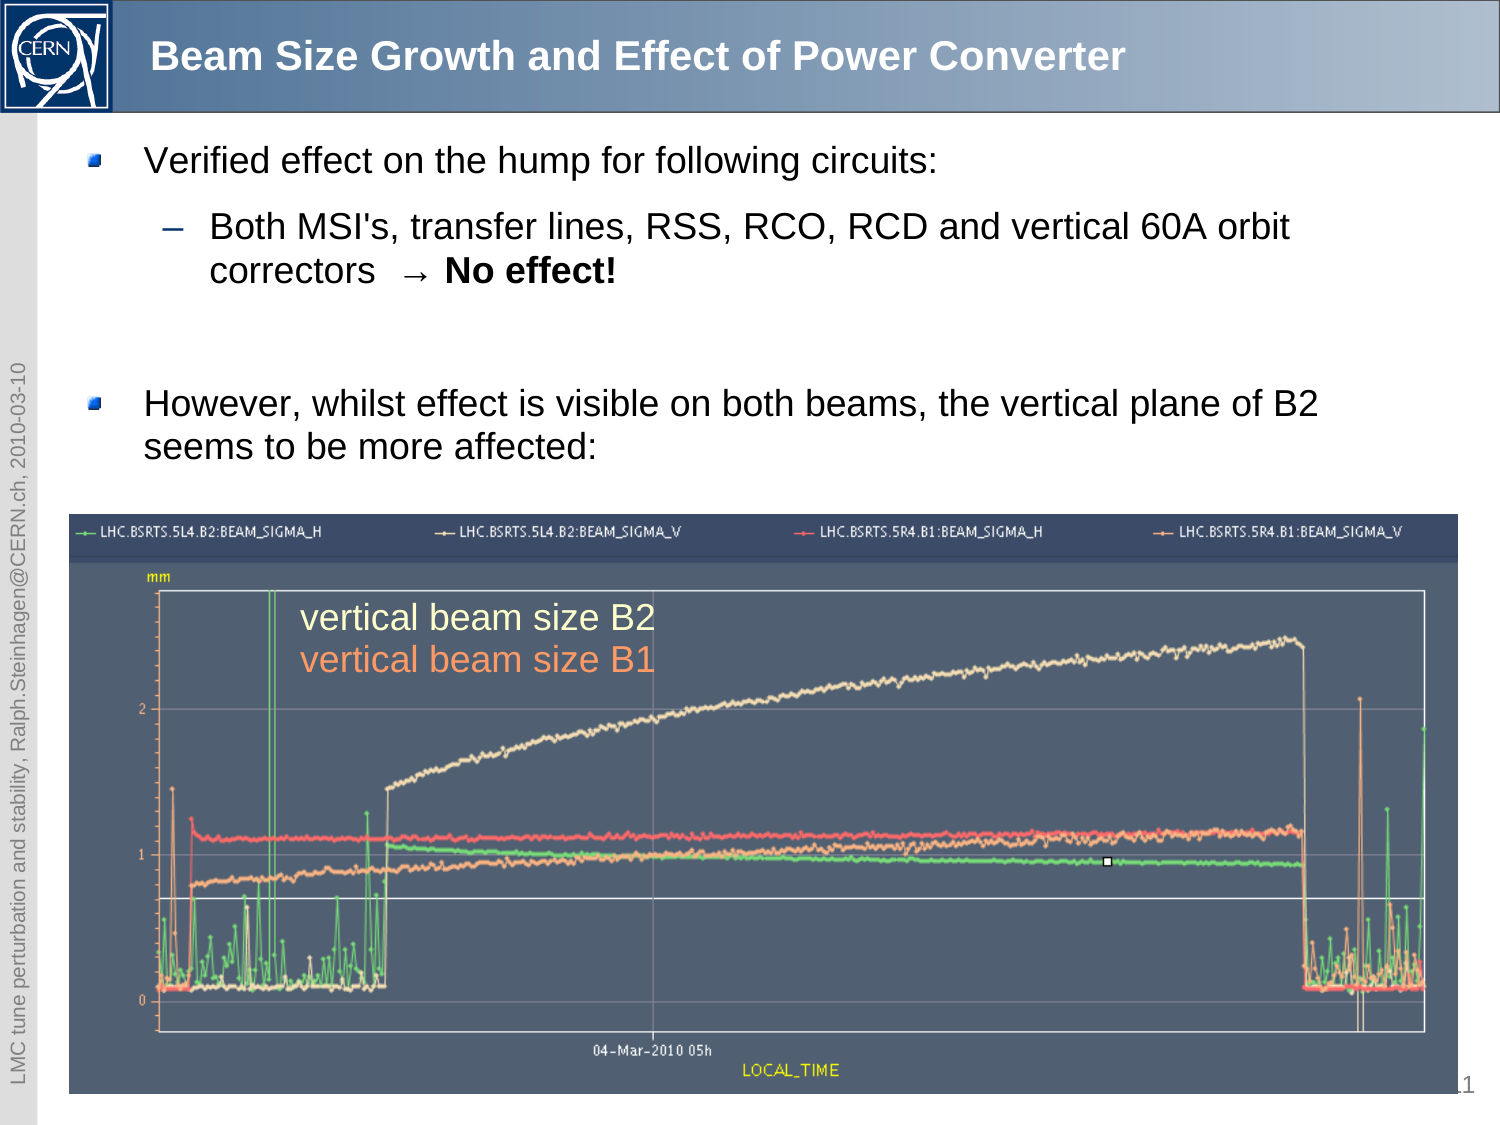

# Beam Size Growth and Effect of Power Converter
Verified effect on the hump for following circuits:
Both MSI's, transfer lines, RSS, RCO, RCD and vertical 60A orbit correctors → No effect!
However, whilst effect is visible on both beams, the vertical plane of B2 seems to be more affected:
vertical beam size B2
vertical beam size B1